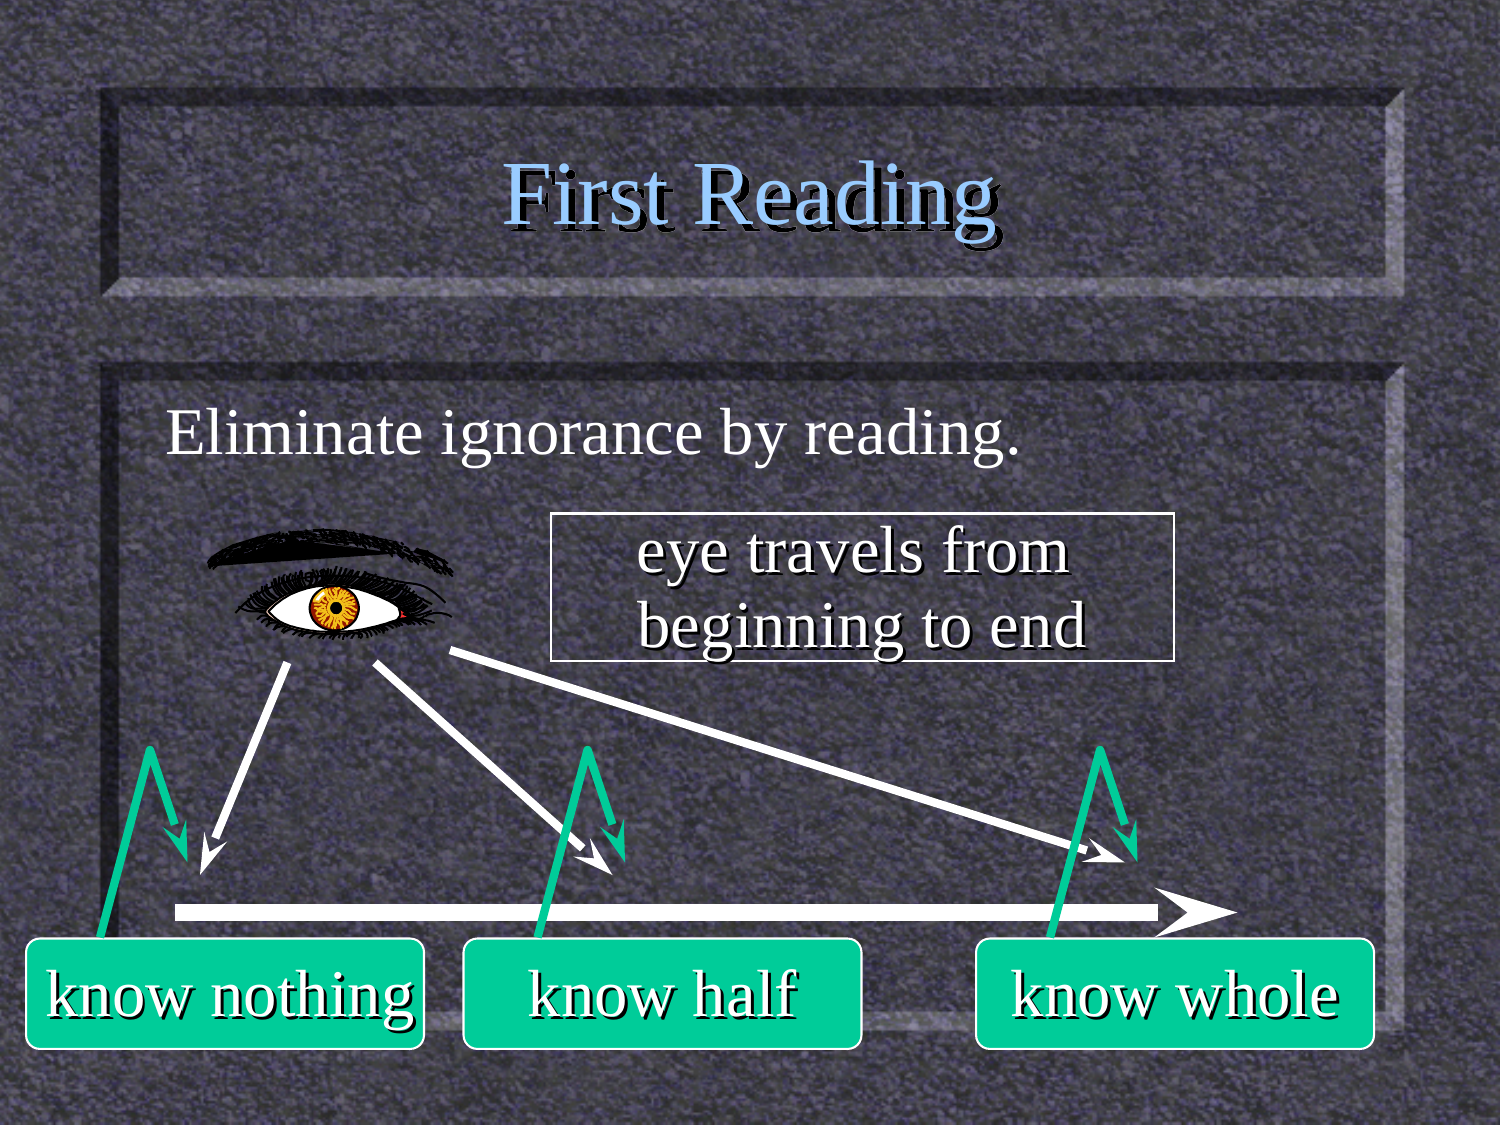

# First Reading
Eliminate ignorance by reading.
eye travels from
beginning to end
know nothing
know half
know whole